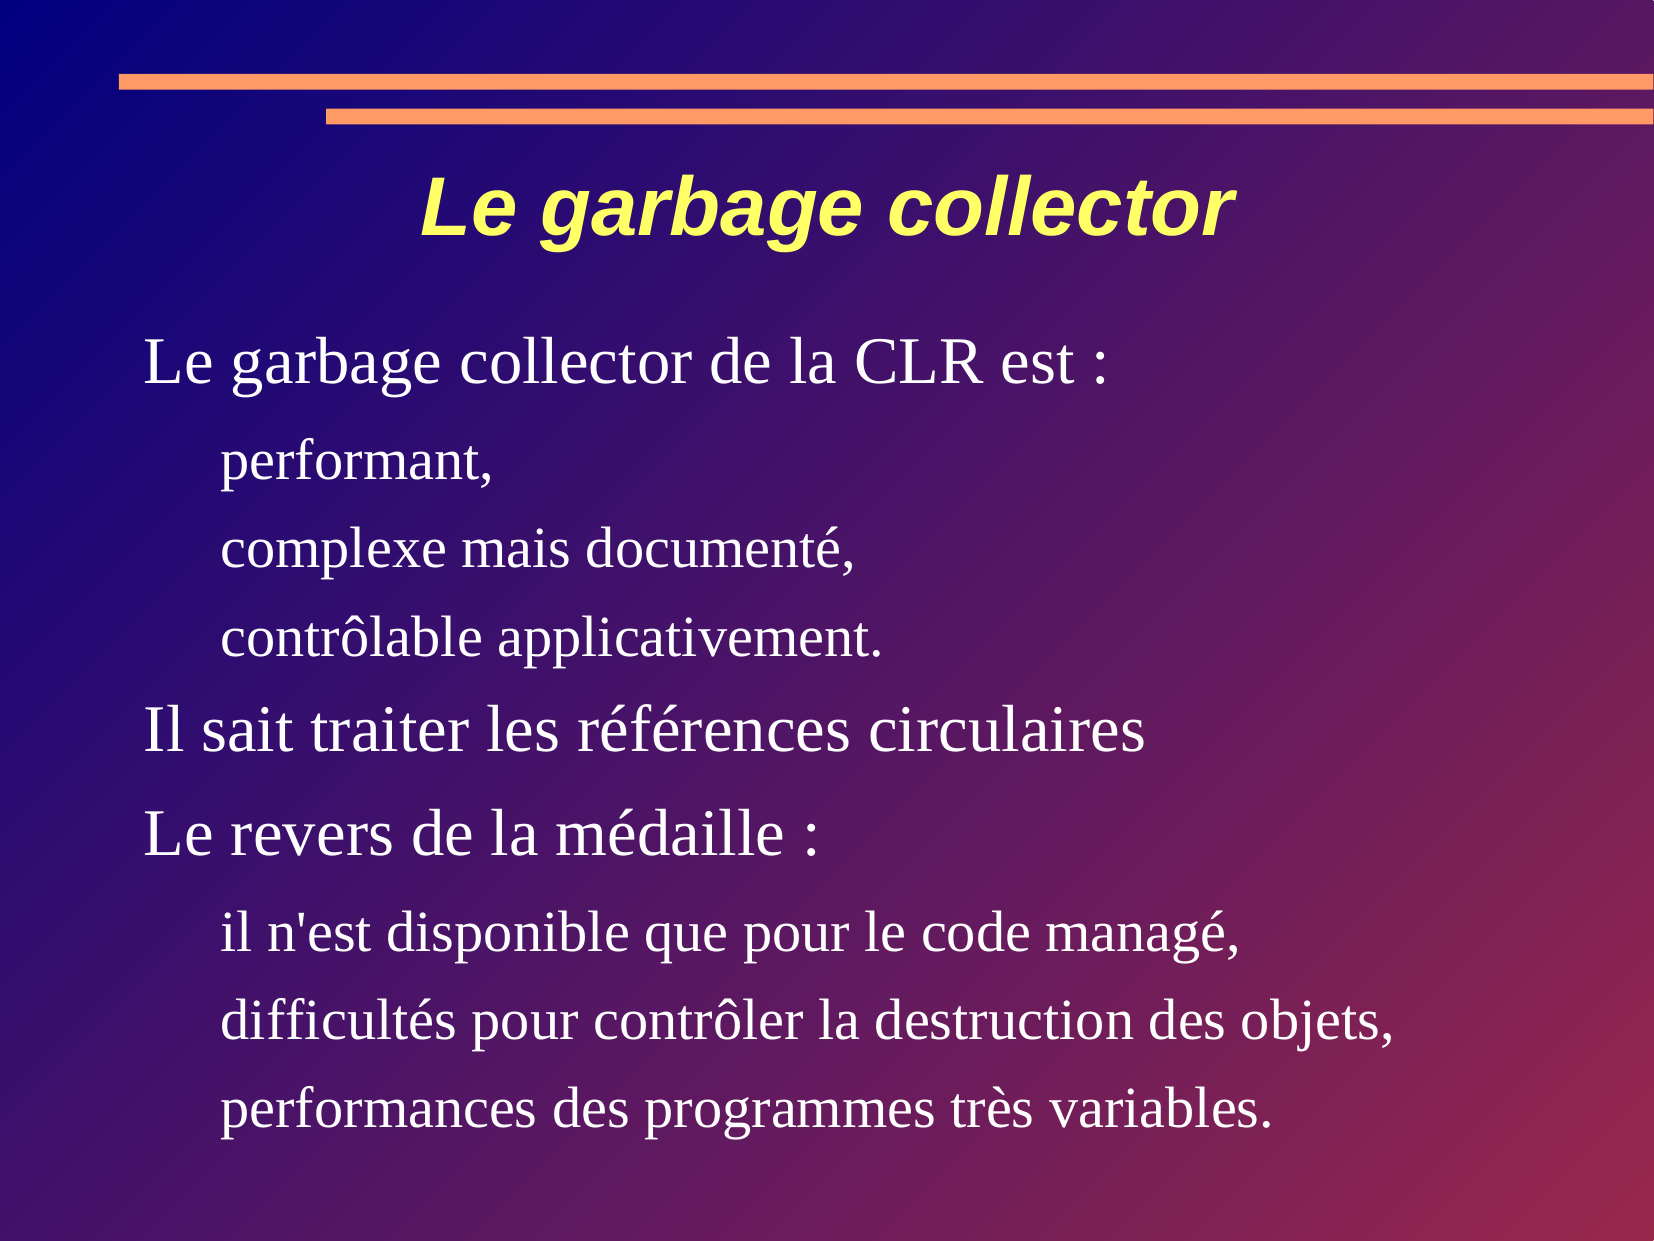

# Le garbage collector
Le garbage collector de la CLR est :
performant,
complexe mais documenté,
contrôlable applicativement.
Il sait traiter les références circulaires
Le revers de la médaille :
il n'est disponible que pour le code managé,
difficultés pour contrôler la destruction des objets,
performances des programmes très variables.